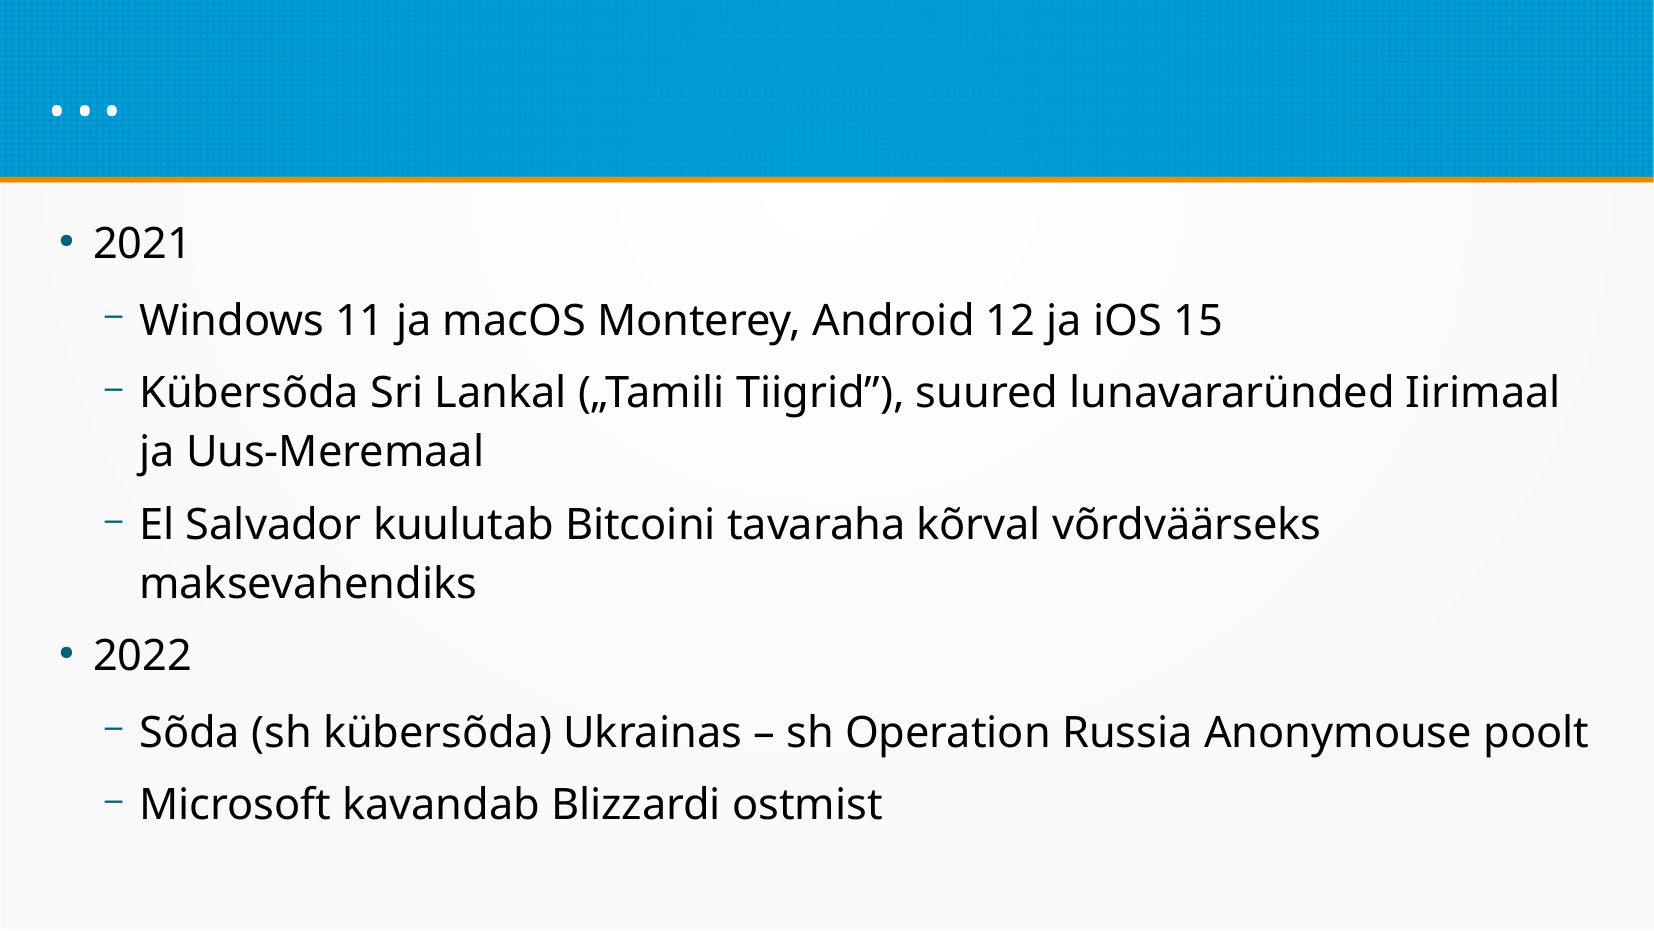

# ...
2021
Windows 11 ja macOS Monterey, Android 12 ja iOS 15
Kübersõda Sri Lankal („Tamili Tiigrid”), suured lunavararünded Iirimaal ja Uus-Meremaal
El Salvador kuulutab Bitcoini tavaraha kõrval võrdväärseks maksevahendiks
2022
Sõda (sh kübersõda) Ukrainas – sh Operation Russia Anonymouse poolt
Microsoft kavandab Blizzardi ostmist